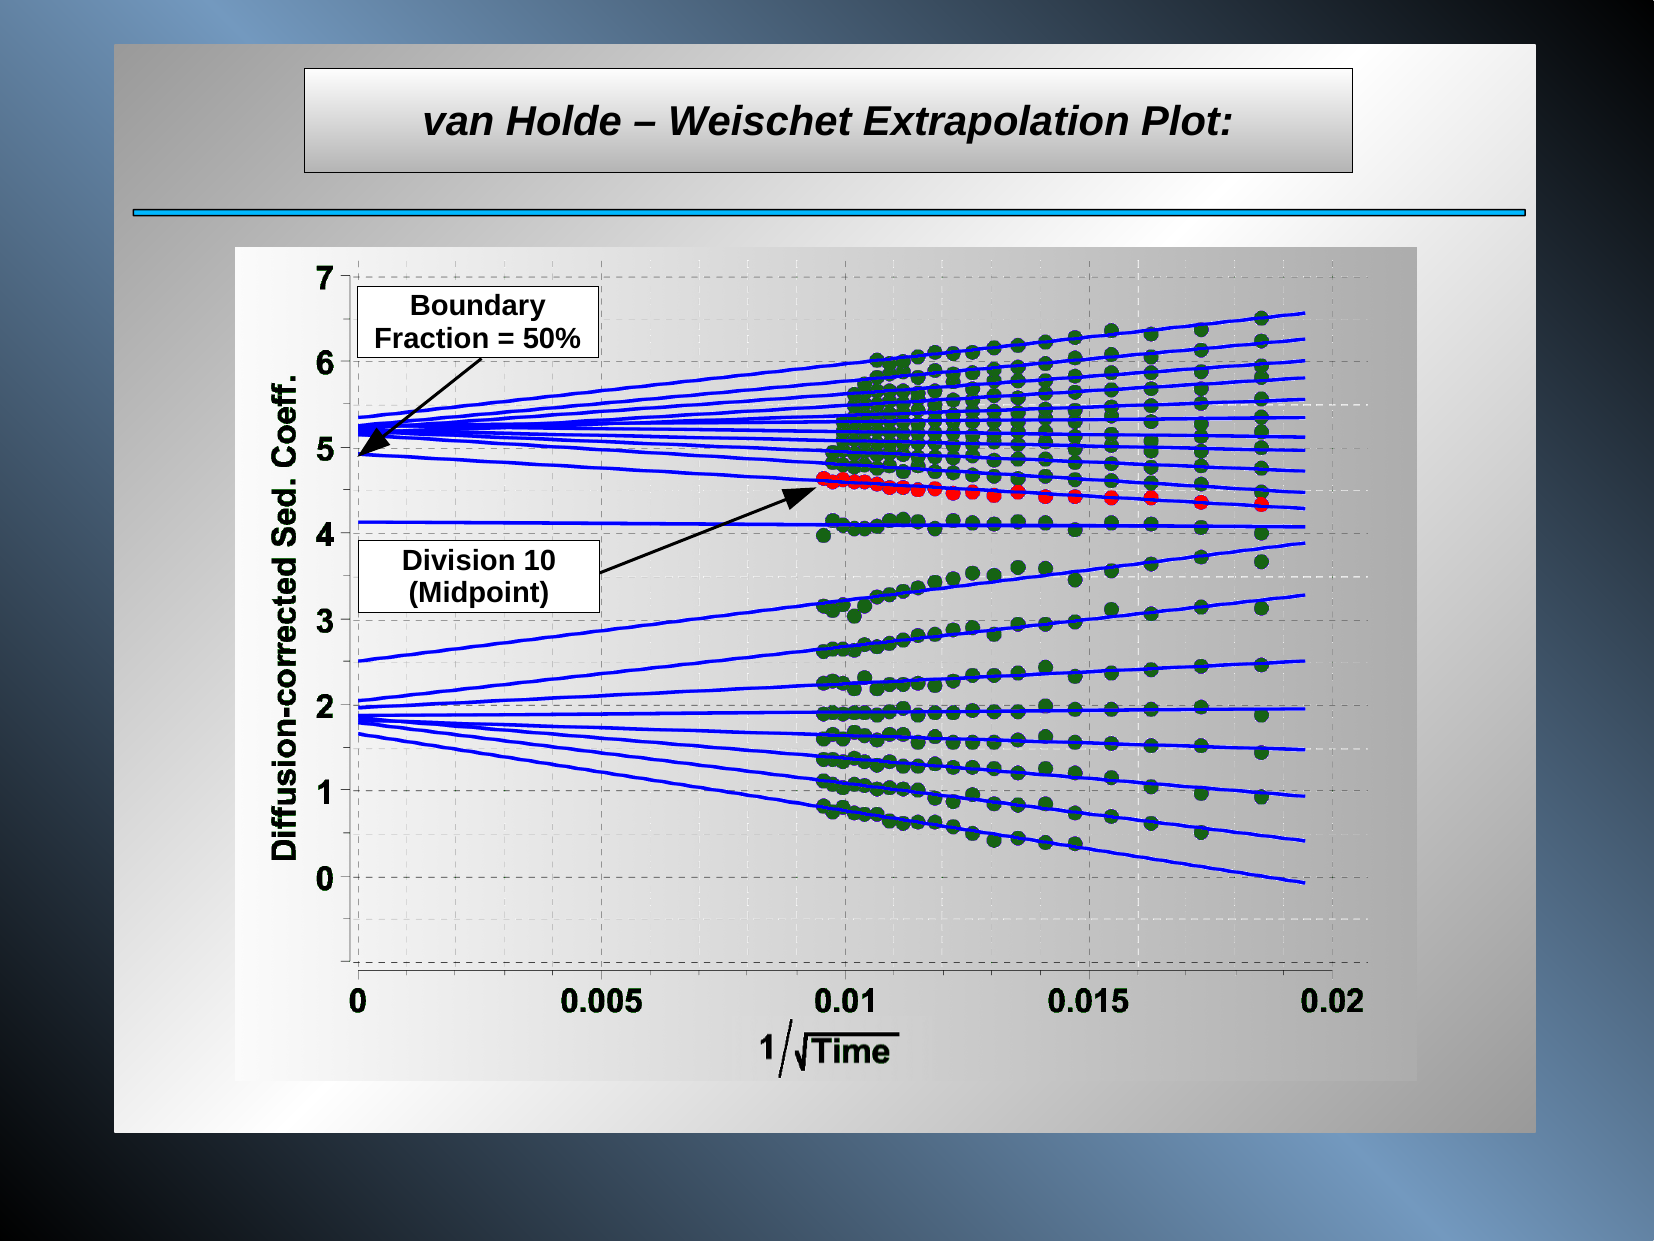

van Holde – Weischet Extrapolation Plot:
Boundary
Fraction = 50%
Division 10
(Midpoint)